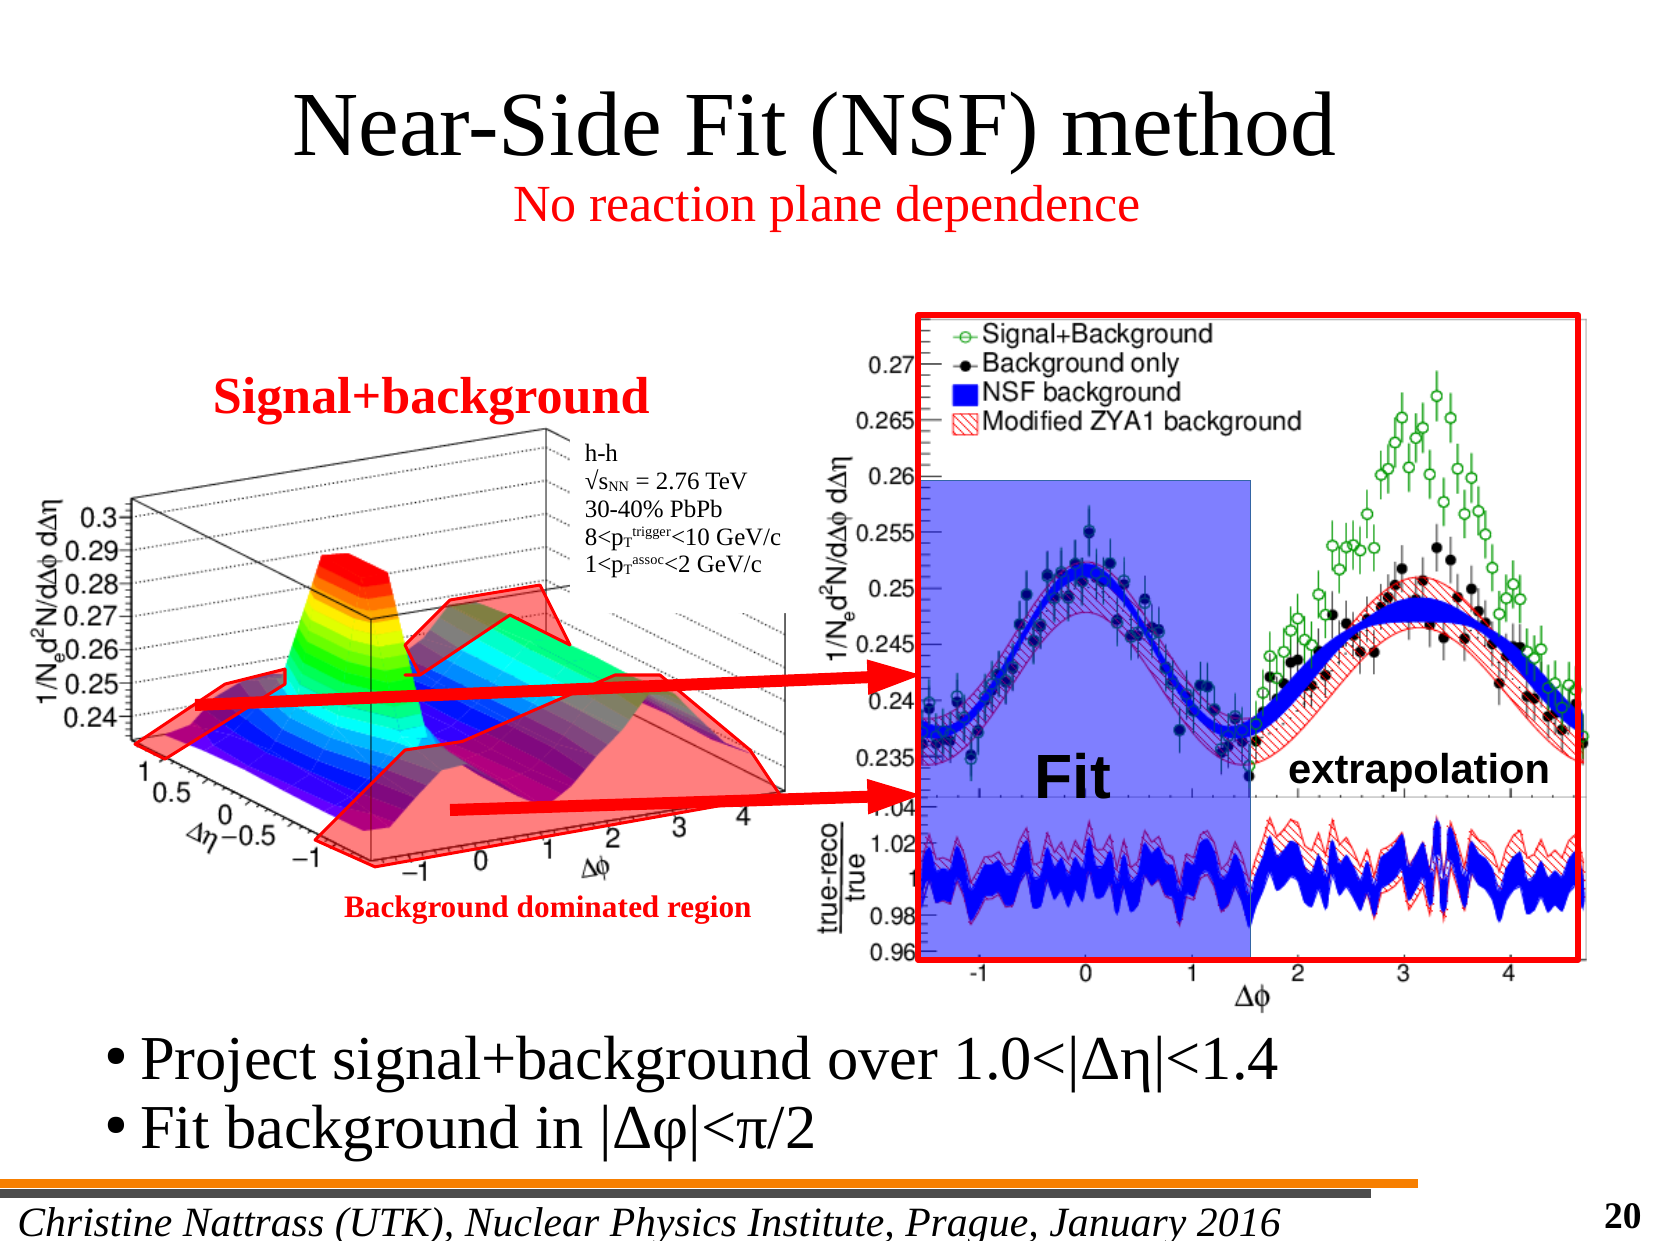

# Near-Side Fit (NSF) method No reaction plane dependence
Signal+background
Background dominated region
h-h
√sNN = 2.76 TeV
30-40% PbPb
8<pTtrigger<10 GeV/c
1<pTassoc<2 GeV/c
Fit
extrapolation
Project signal+background over 1.0<|Δη|<1.4
Fit background in |Δφ|<π/2